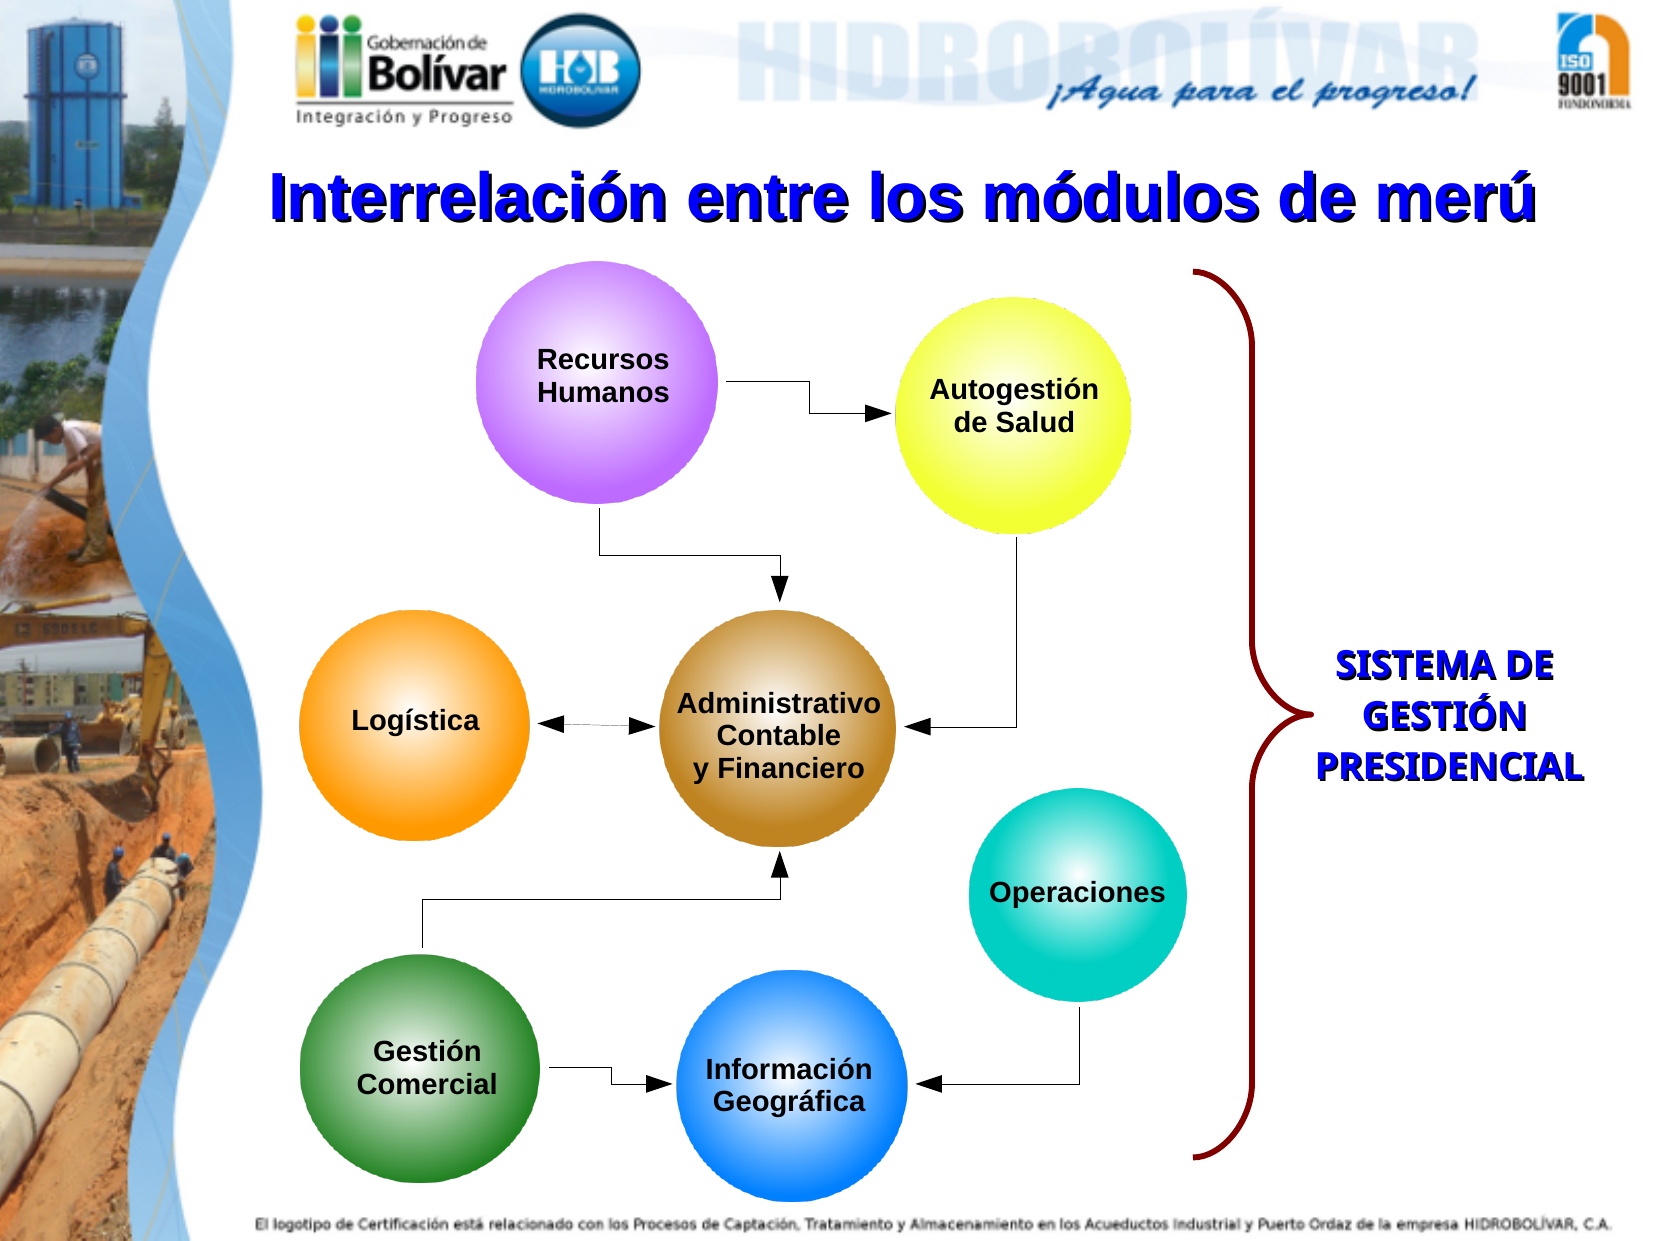

# Interrelación entre los módulos de merú
Recursos
Humanos
Autogestión
de Salud
SISTEMA DE
GESTIÓN
 PRESIDENCIAL
Administrativo
Contable
y Financiero
Logística
Operaciones
Gestión
Comercial
Información
Geográfica